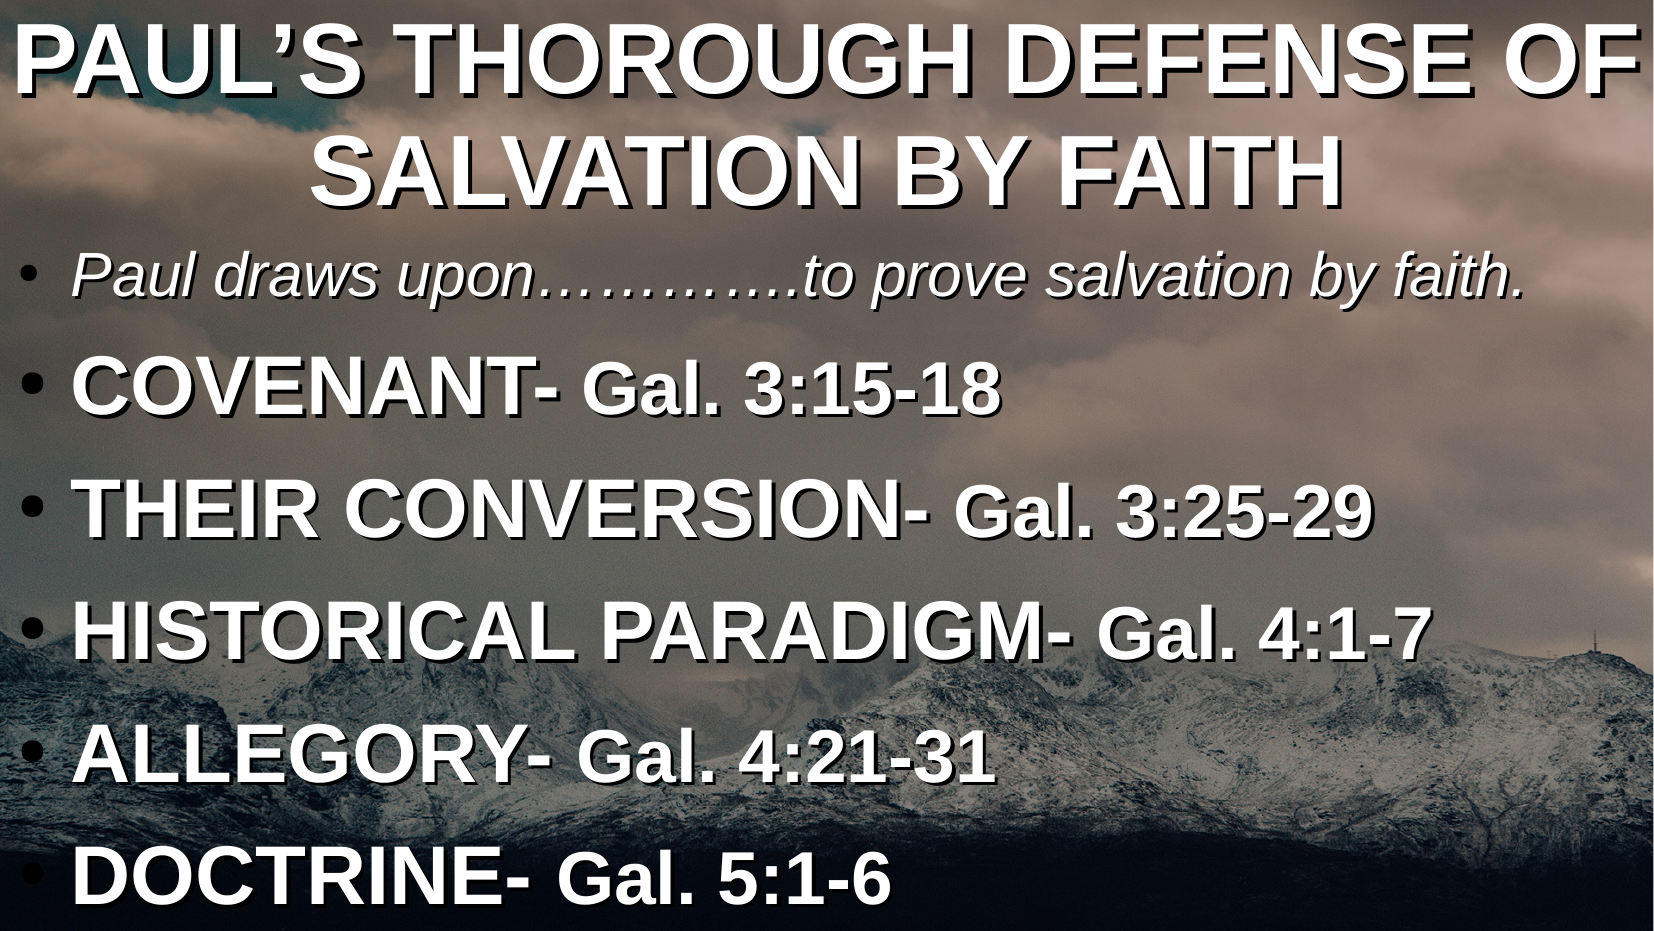

# PAUL’S THOROUGH DEFENSE OF SALVATION BY FAITH
Paul draws upon………….to prove salvation by faith.
COVENANT- Gal. 3:15-18
THEIR CONVERSION- Gal. 3:25-29
HISTORICAL PARADIGM- Gal. 4:1-7
ALLEGORY- Gal. 4:21-31
DOCTRINE- Gal. 5:1-6